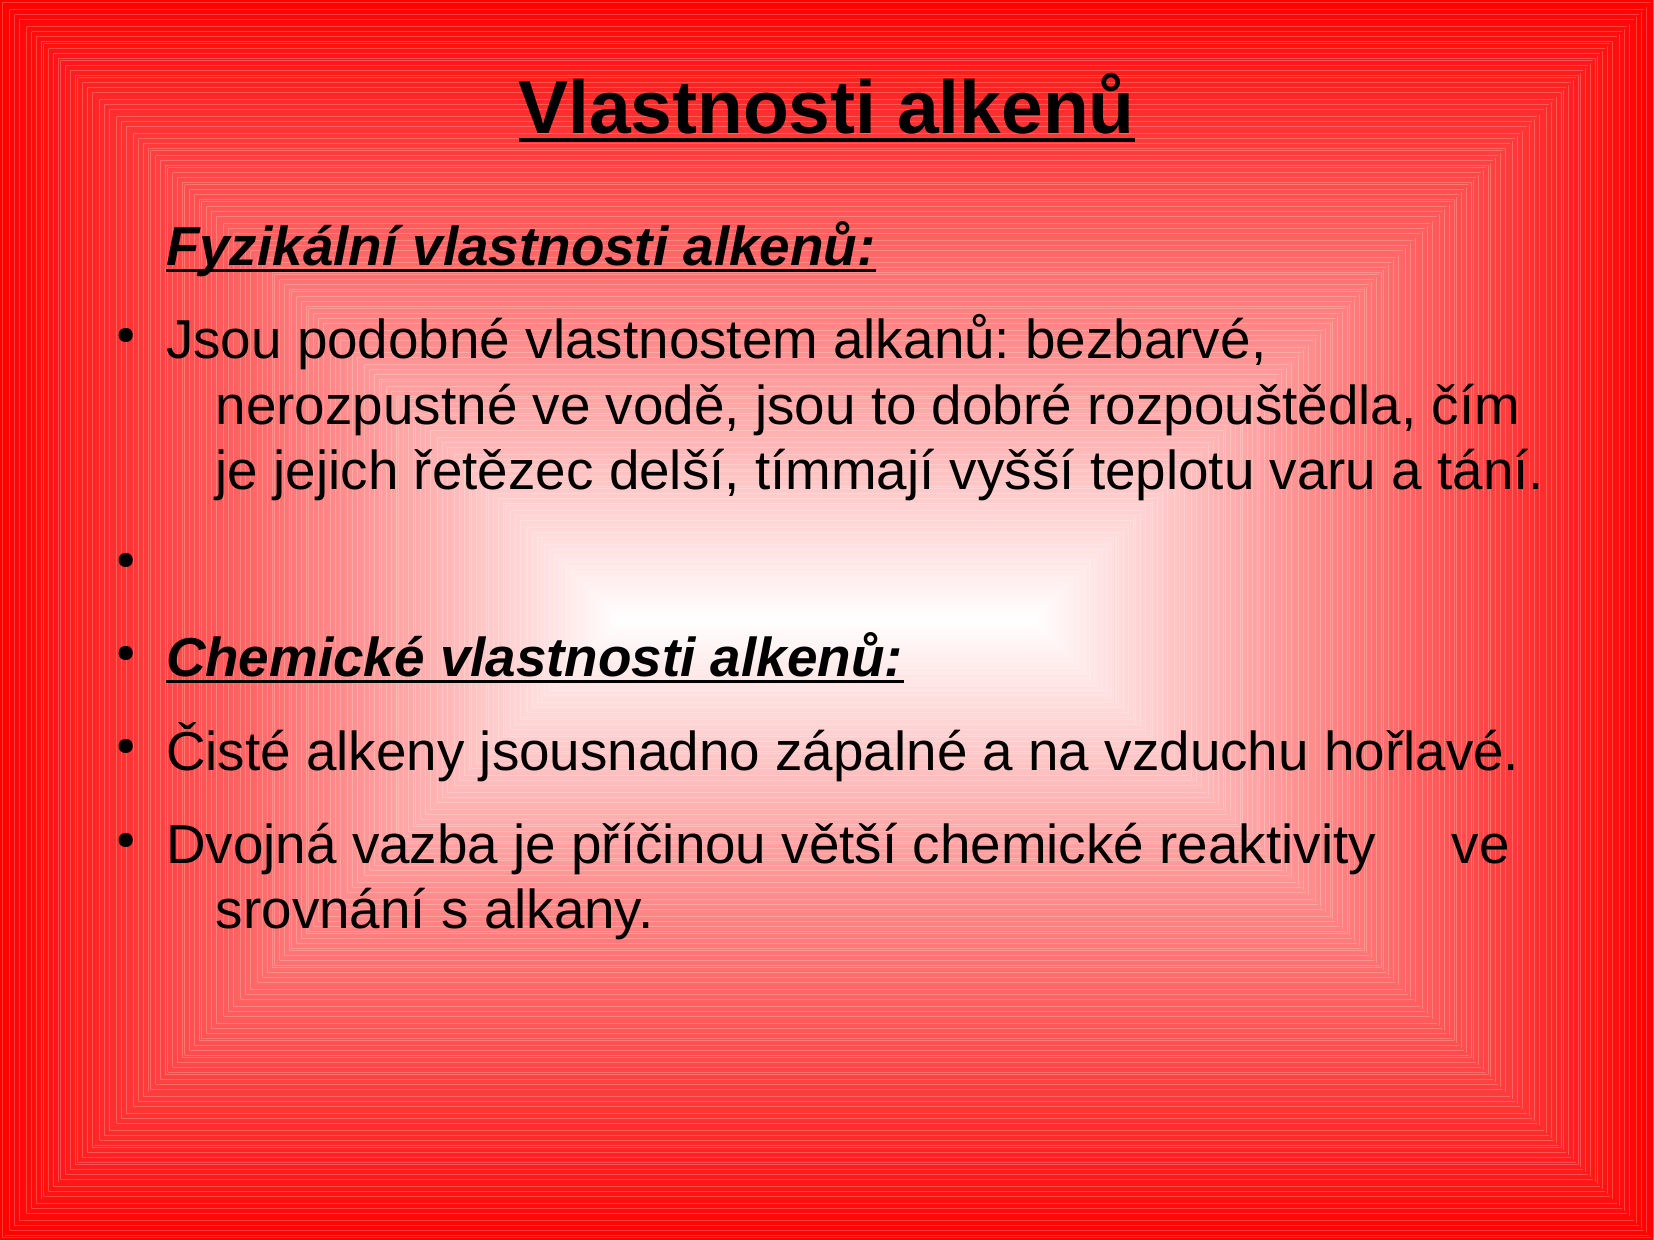

# Vlastnosti alkenů
Fyzikální vlastnosti alkenů:
Jsou podobné vlastnostem alkanů: bezbarvé, nerozpustné ve vodě, jsou to dobré rozpouštědla, čím je jejich řetězec delší, tímmají vyšší teplotu varu a tání.
Chemické vlastnosti alkenů:
Čisté alkeny jsousnadno zápalné a na vzduchu hořlavé.
Dvojná vazba je příčinou větší chemické reaktivity ve srovnání s alkany.